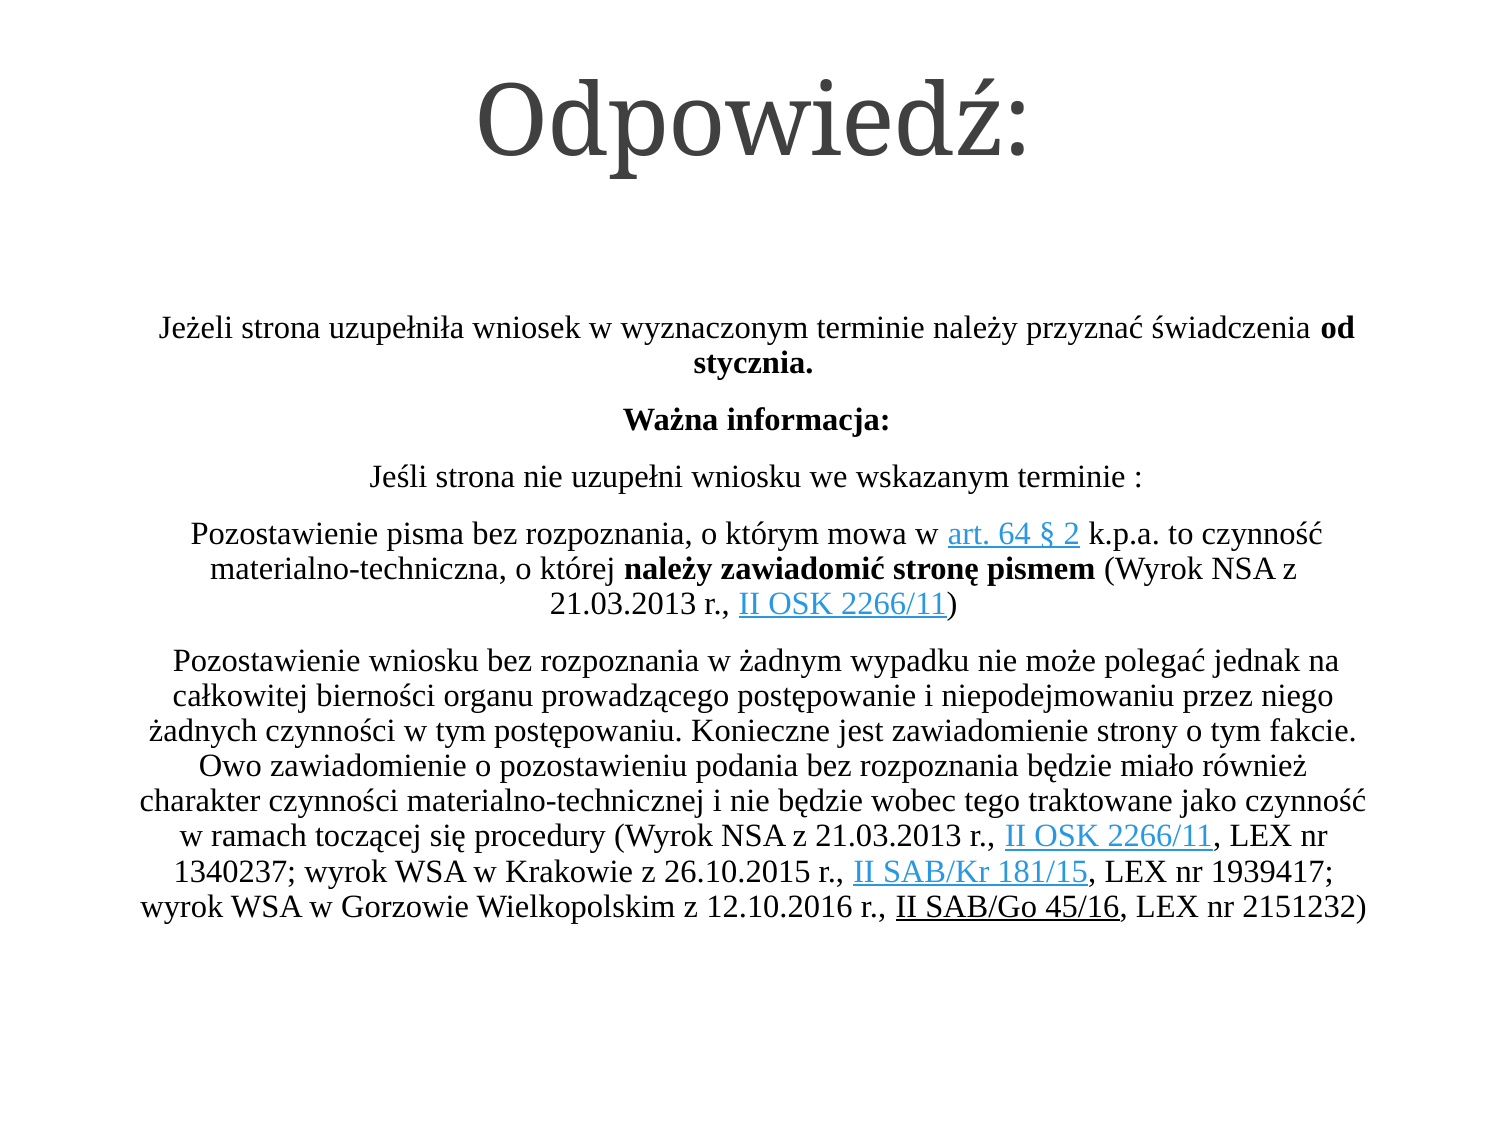

# Odpowiedź:
Jeżeli strona uzupełniła wniosek w wyznaczonym terminie należy przyznać świadczenia od stycznia.
Ważna informacja:
Jeśli strona nie uzupełni wniosku we wskazanym terminie :
Pozostawienie pisma bez rozpoznania, o którym mowa w art. 64 § 2 k.p.a. to czynność materialno-techniczna, o której należy zawiadomić stronę pismem (Wyrok NSA z 21.03.2013 r., II OSK 2266/11)
Pozostawienie wniosku bez rozpoznania w żadnym wypadku nie może polegać jednak na całkowitej bierności organu prowadzącego postępowanie i niepodejmowaniu przez niego żadnych czynności w tym postępowaniu. Konieczne jest zawiadomienie strony o tym fakcie. Owo zawiadomienie o pozostawieniu podania bez rozpoznania będzie miało również charakter czynności materialno-technicznej i nie będzie wobec tego traktowane jako czynność w ramach toczącej się procedury (Wyrok NSA z 21.03.2013 r., II OSK 2266/11, LEX nr 1340237; wyrok WSA w Krakowie z 26.10.2015 r., II SAB/Kr 181/15, LEX nr 1939417; wyrok WSA w Gorzowie Wielkopolskim z 12.10.2016 r., II SAB/Go 45/16, LEX nr 2151232)